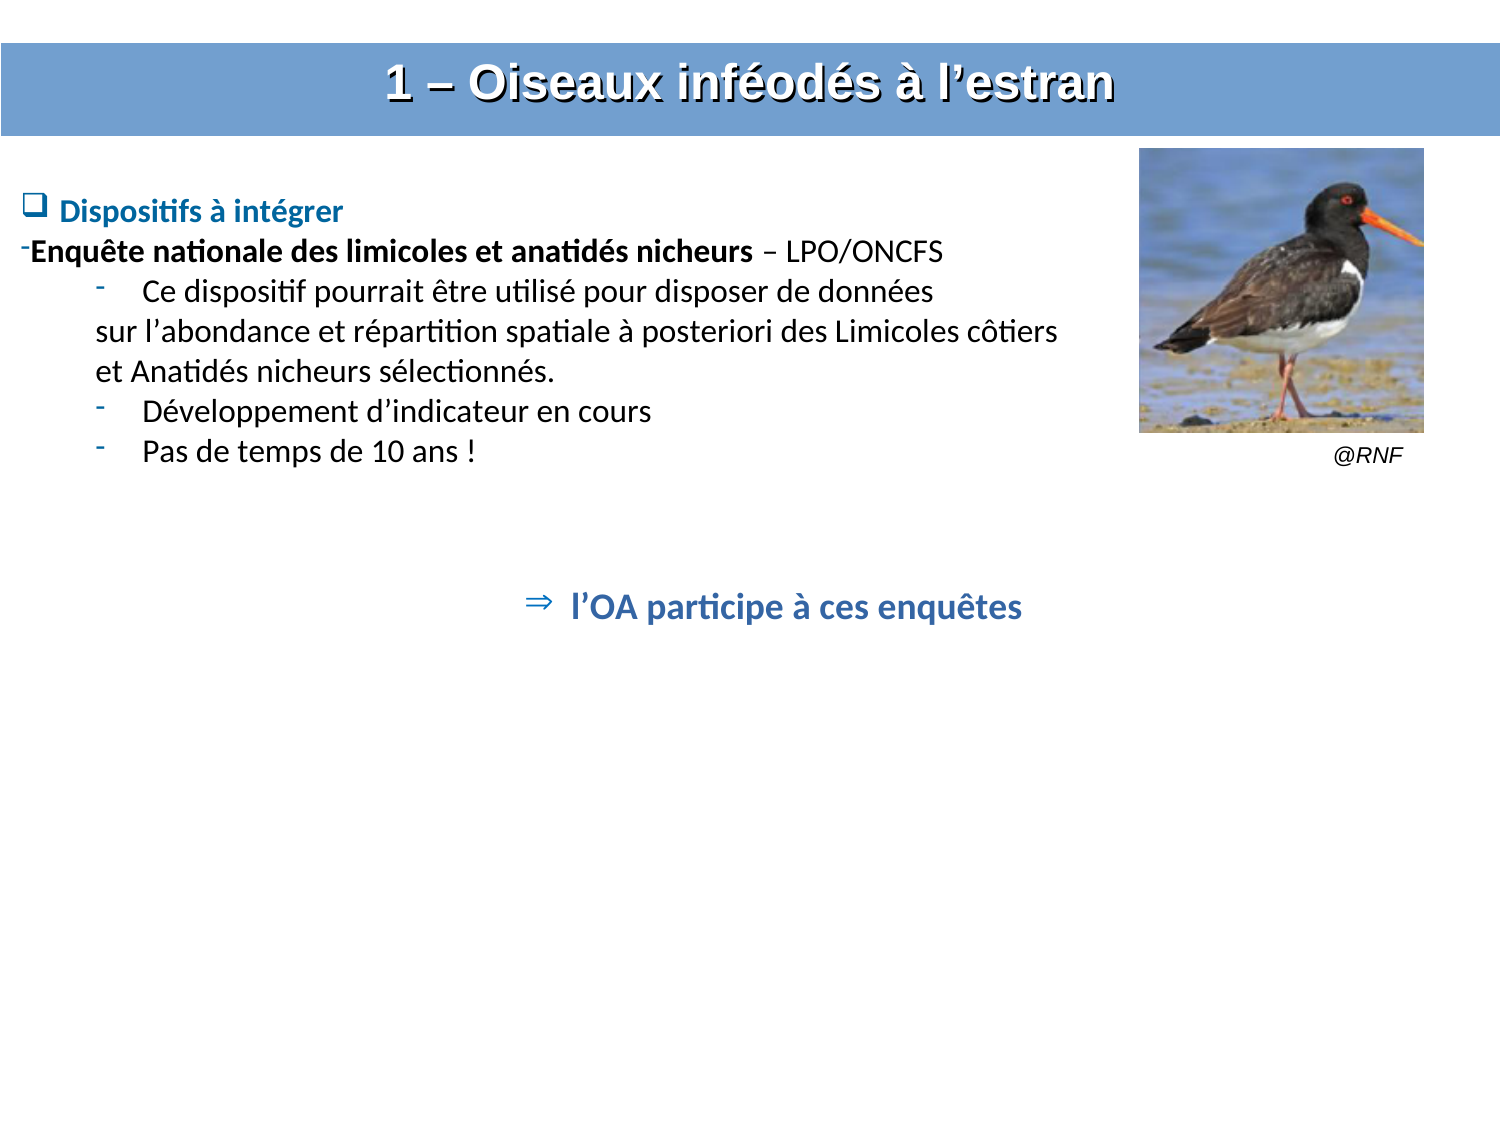

| 1 – Oiseaux inféodés à l’estran |
| --- |
 Dispositifs à intégrer
Enquête nationale des limicoles et anatidés nicheurs – LPO/ONCFS
Ce dispositif pourrait être utilisé pour disposer de données
sur l’abondance et répartition spatiale à posteriori des Limicoles côtiers
et Anatidés nicheurs sélectionnés.
Développement d’indicateur en cours
Pas de temps de 10 ans !
@RNF
l’OA participe à ces enquêtes